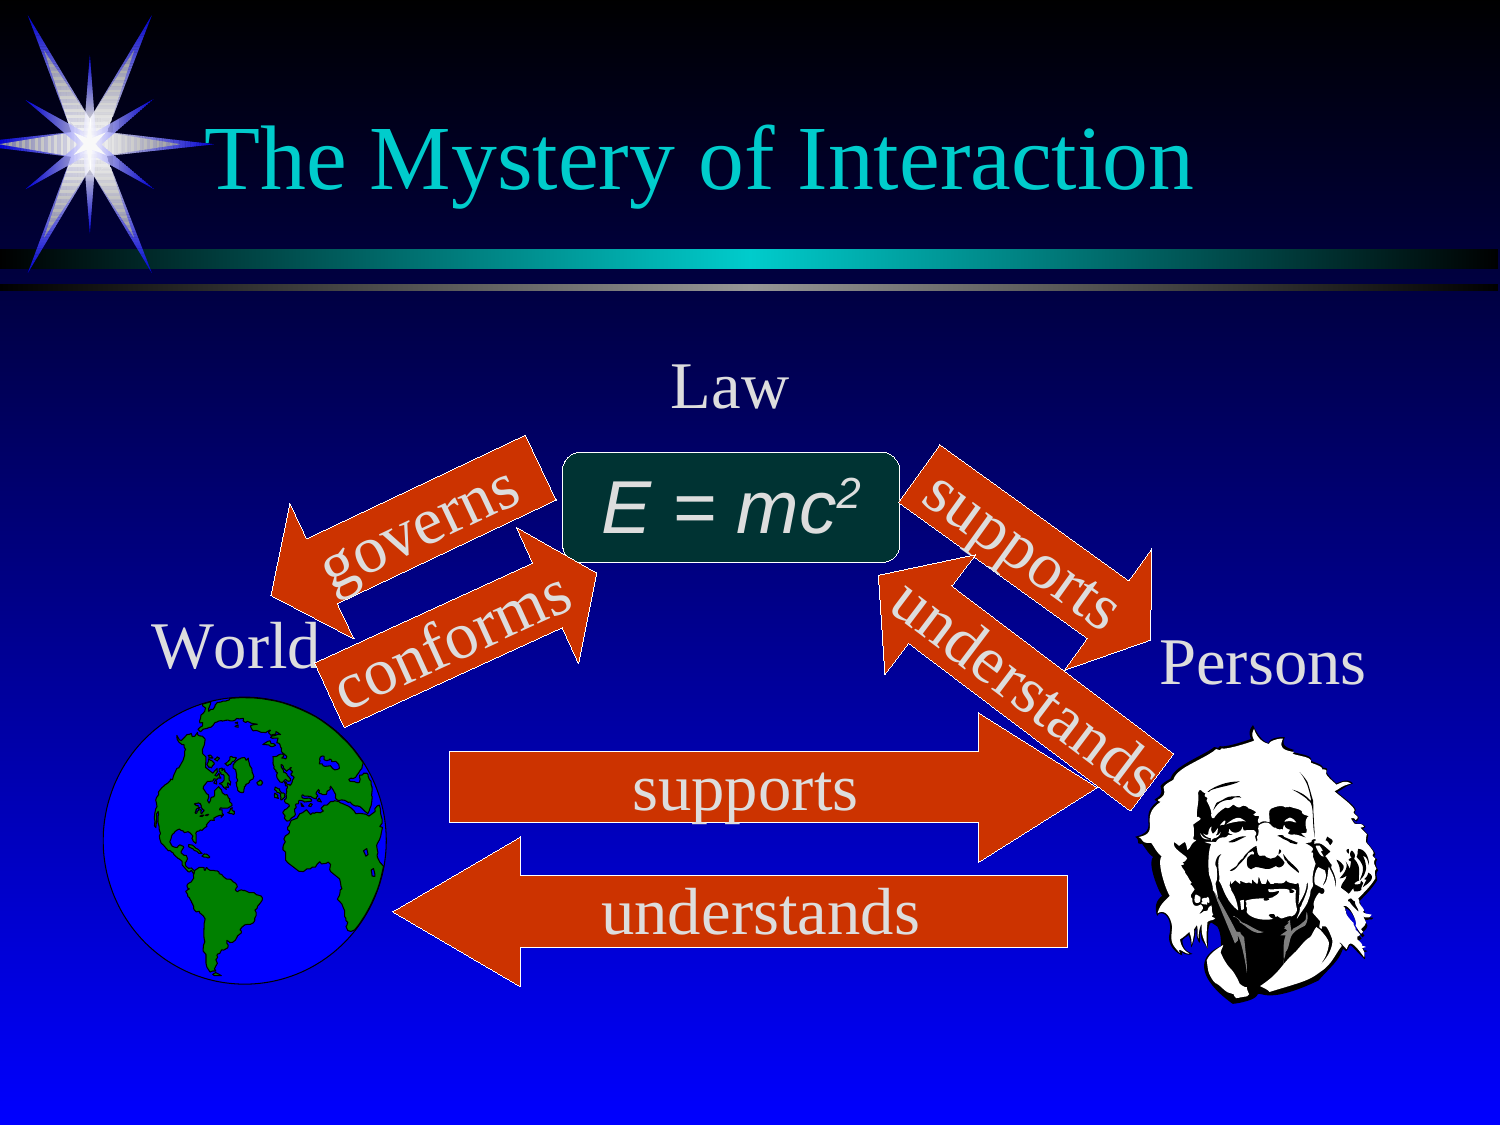

# The Mystery of Interaction
Law
E = mc2
governs
supports
conforms
World
understands
Persons
supports
understands